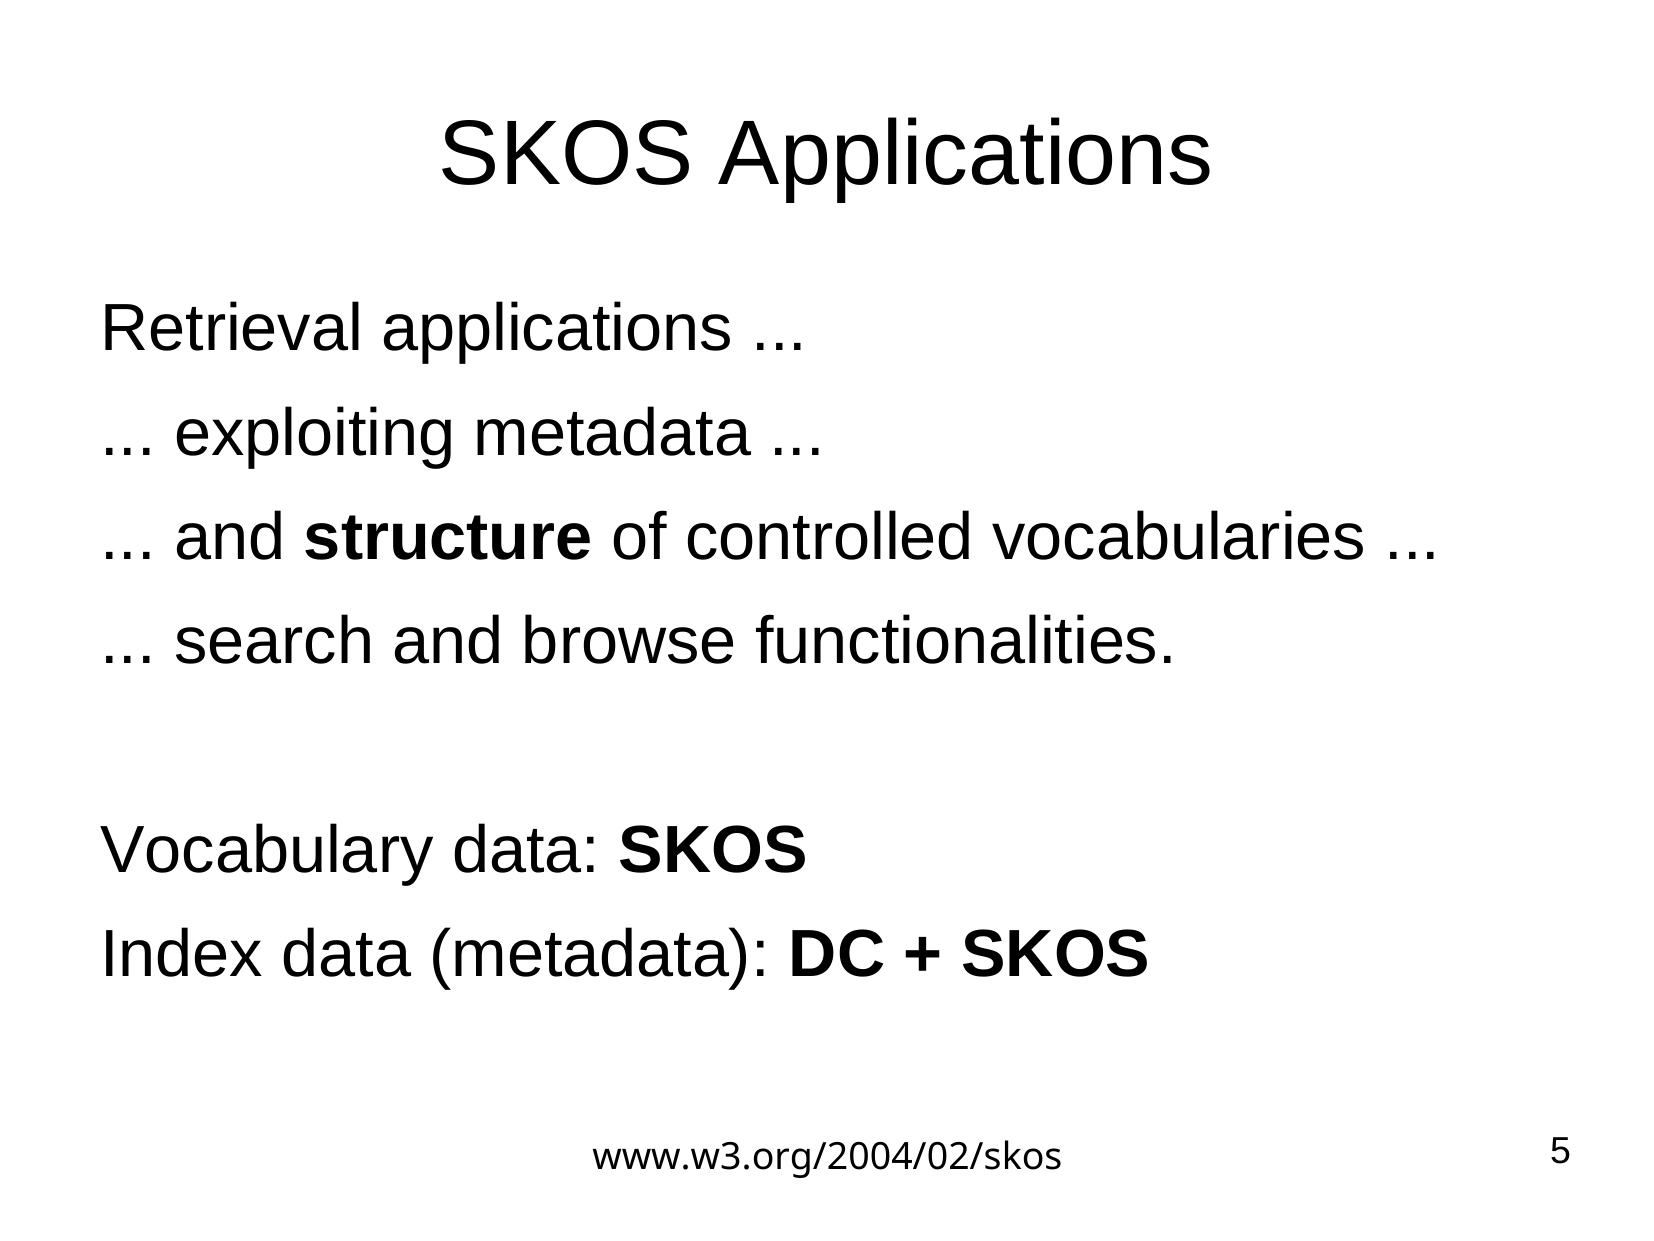

# SKOS Applications
Retrieval applications ...
... exploiting metadata ...
... and structure of controlled vocabularies ...
... search and browse functionalities.
Vocabulary data: SKOS
Index data (metadata): DC + SKOS
www.w3.org/2004/02/skos
5